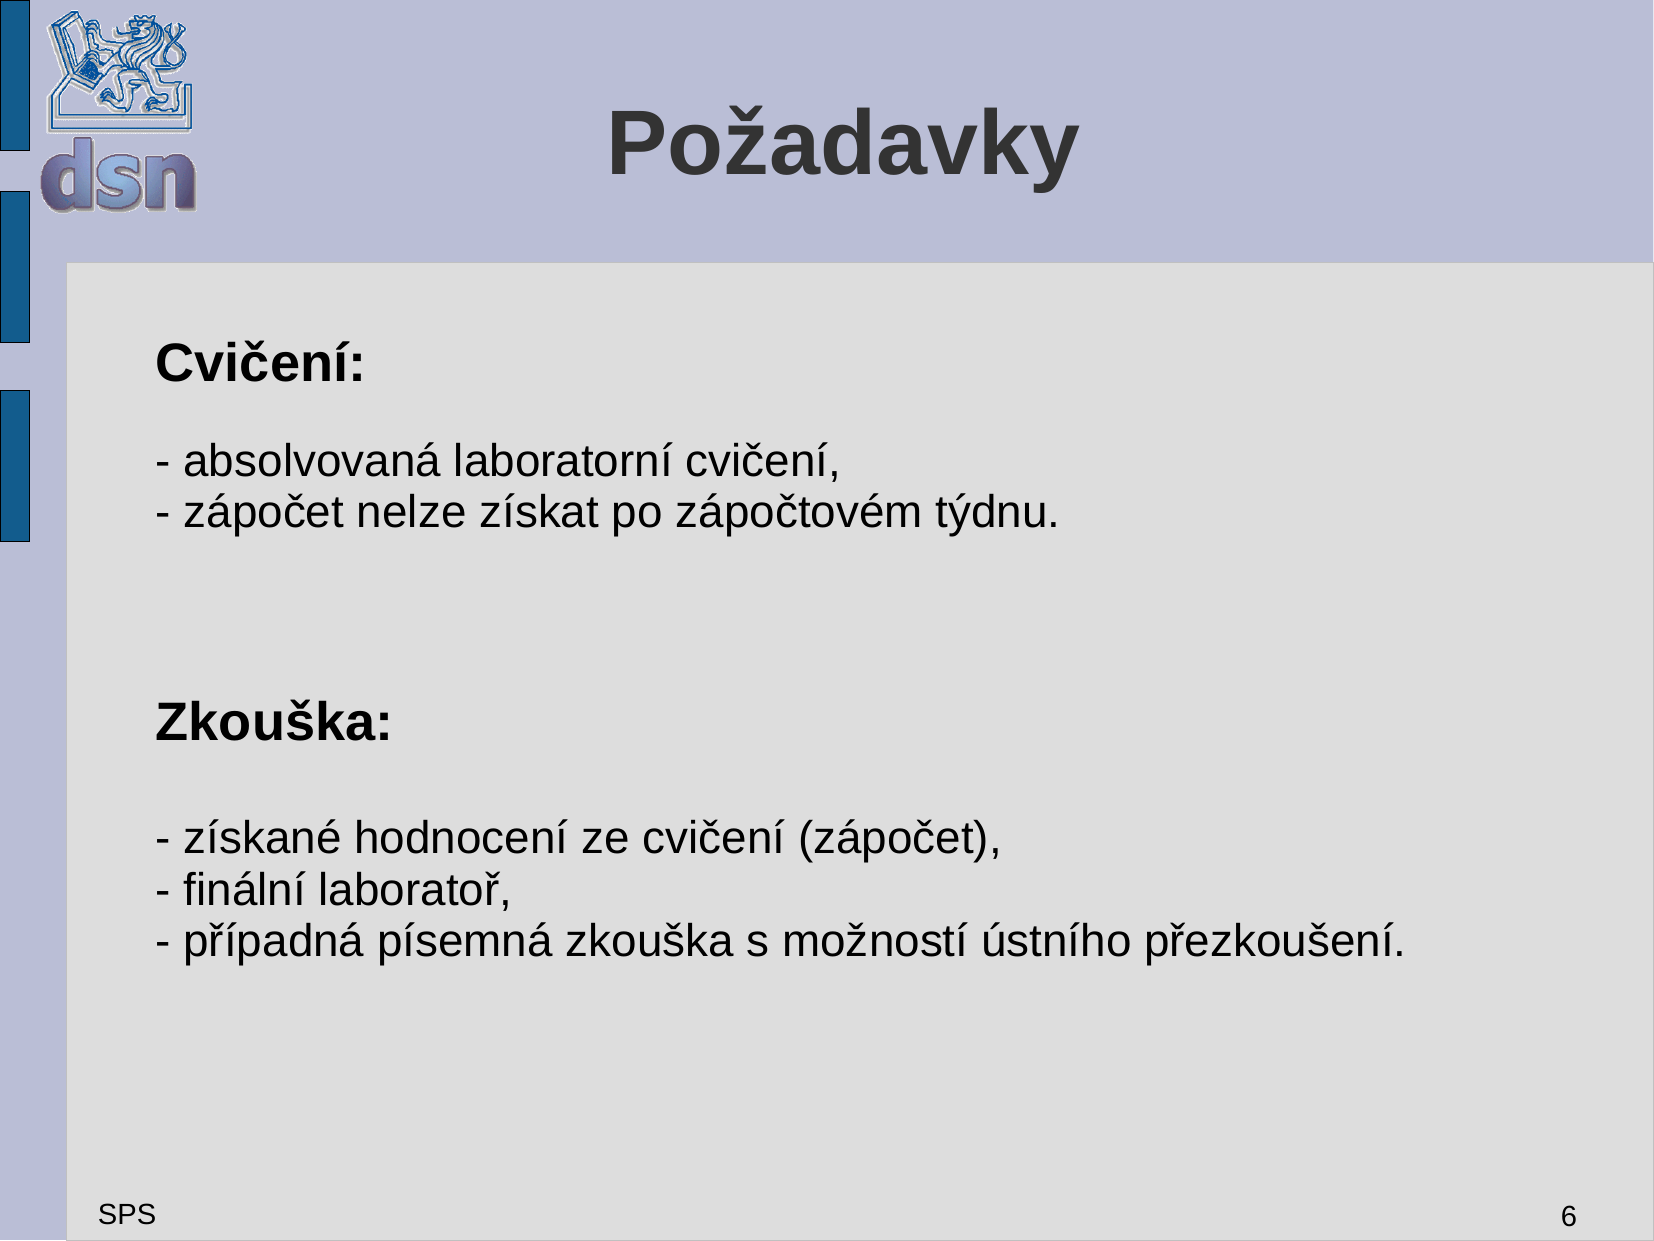

# Požadavky
Cvičení:
- absolvovaná laboratorní cvičení,
- zápočet nelze získat po zápočtovém týdnu.
Zkouška:
- získané hodnocení ze cvičení (zápočet),
- finální laboratoř,
- případná písemná zkouška s možností ústního přezkoušení.